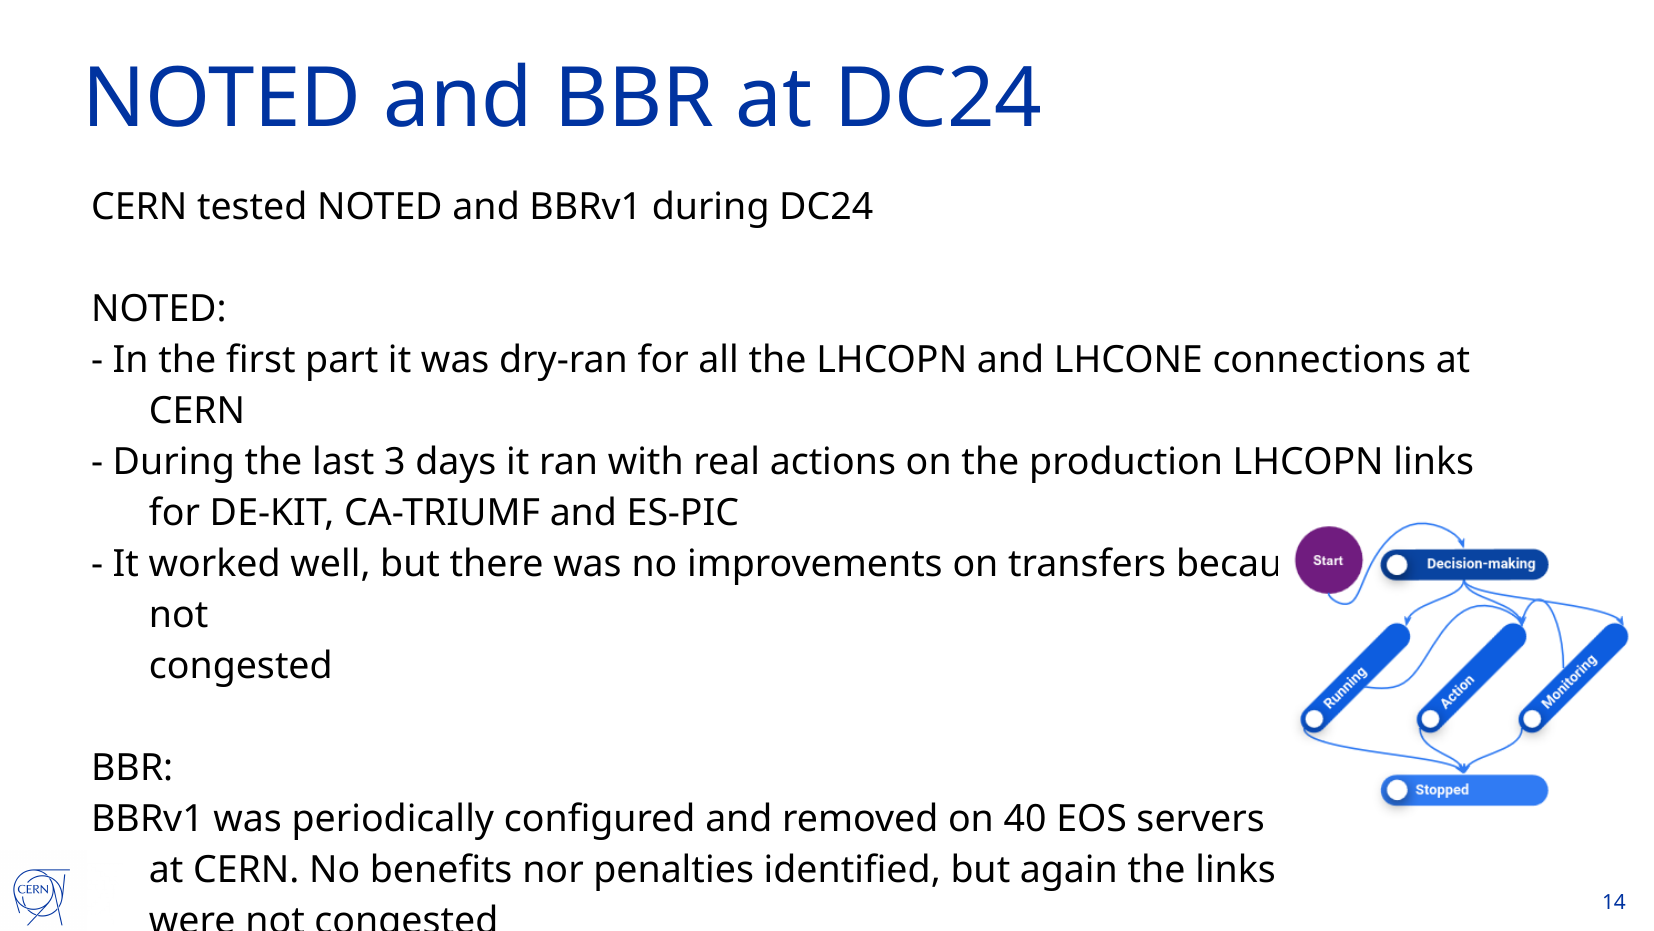

# NOTED and BBR at DC24
CERN tested NOTED and BBRv1 during DC24
NOTED:
- In the first part it was dry-ran for all the LHCOPN and LHCONE connections at CERN
- During the last 3 days it ran with real actions on the production LHCOPN links for DE-KIT, CA-TRIUMF and ES-PIC
- It worked well, but there was no improvements on transfers because links were not
congested
BBR:
BBRv1 was periodically configured and removed on 40 EOS servers
at CERN. No benefits nor penalties identified, but again the links
were not congested
https://indico.cern.ch/event/1349135/contributions/5790501/attachments/2831551/4947331/LHCONE_Meeting52_NOTED.pdf
14